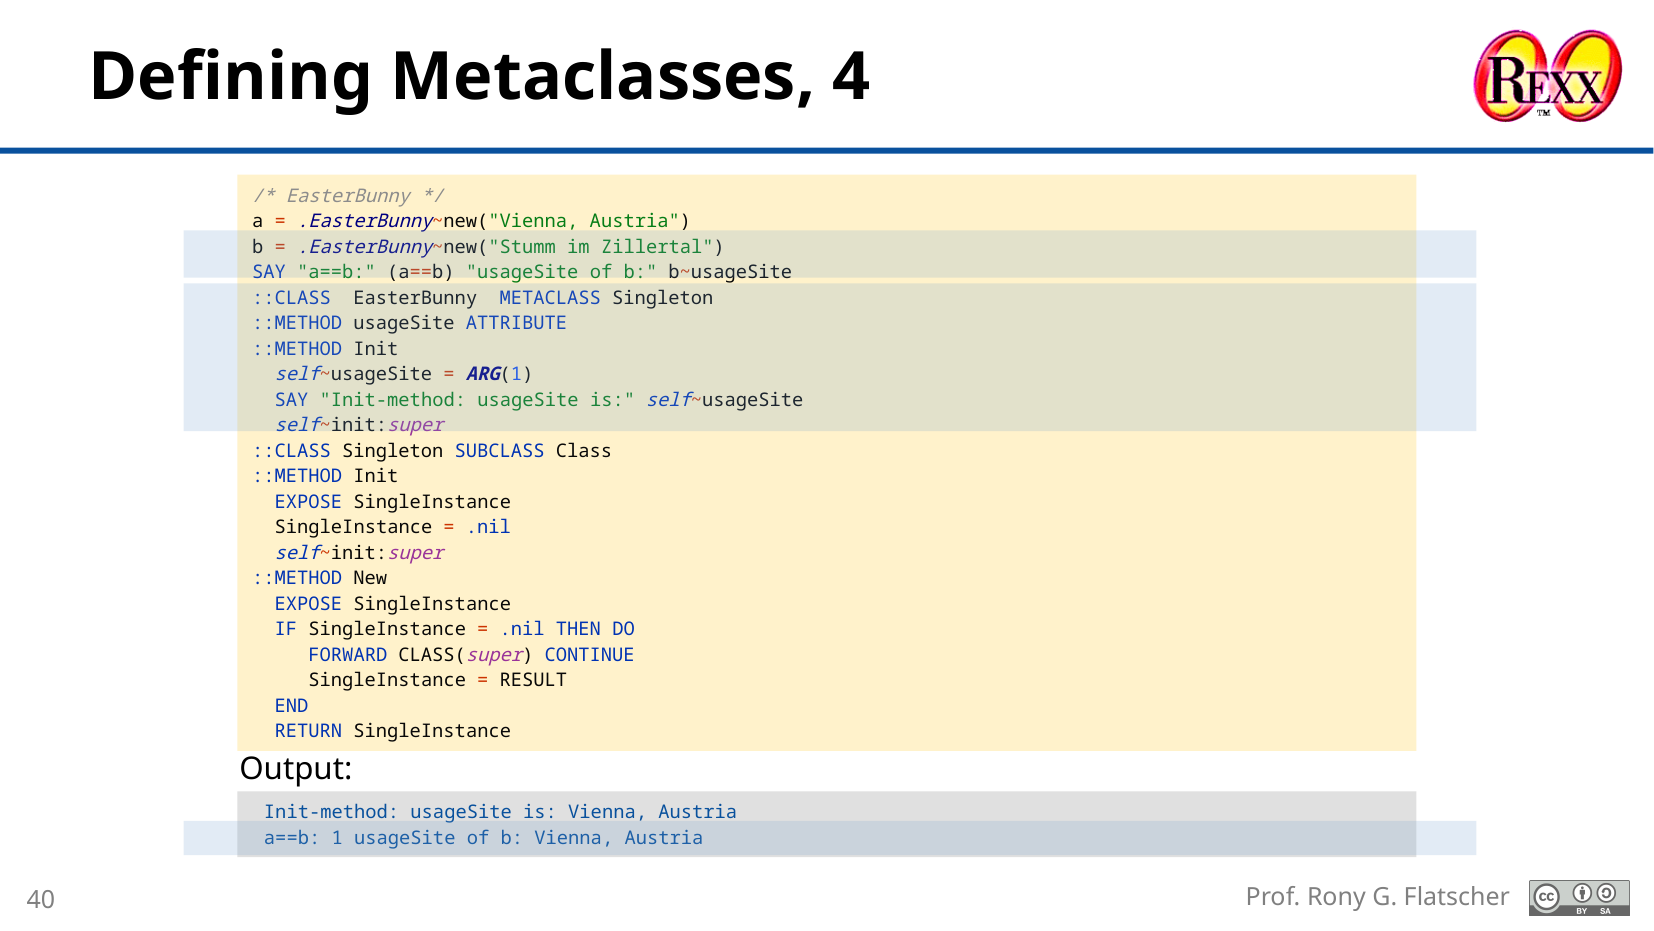

# Defining Metaclasses, 4
/* EasterBunny */
a = .EasterBunny~new("Vienna, Austria")
b = .EasterBunny~new("Stumm im Zillertal")
SAY "a==b:" (a==b) "usageSite of b:" b~usageSite
::CLASS EasterBunny METACLASS Singleton
::METHOD usageSite ATTRIBUTE
::METHOD Init
 self~usageSite = ARG(1)
 SAY "Init-method: usageSite is:" self~usageSite
 self~init:super
::CLASS Singleton SUBCLASS Class
::METHOD Init
 EXPOSE SingleInstance
 SingleInstance = .nil
 self~init:super
::METHOD New
 EXPOSE SingleInstance
 IF SingleInstance = .nil THEN DO
 FORWARD CLASS(super) CONTINUE
 SingleInstance = RESULT
 END
 RETURN SingleInstance
Output:
Init-method: usageSite is: Vienna, Austria
a==b: 1 usageSite of b: Vienna, Austria